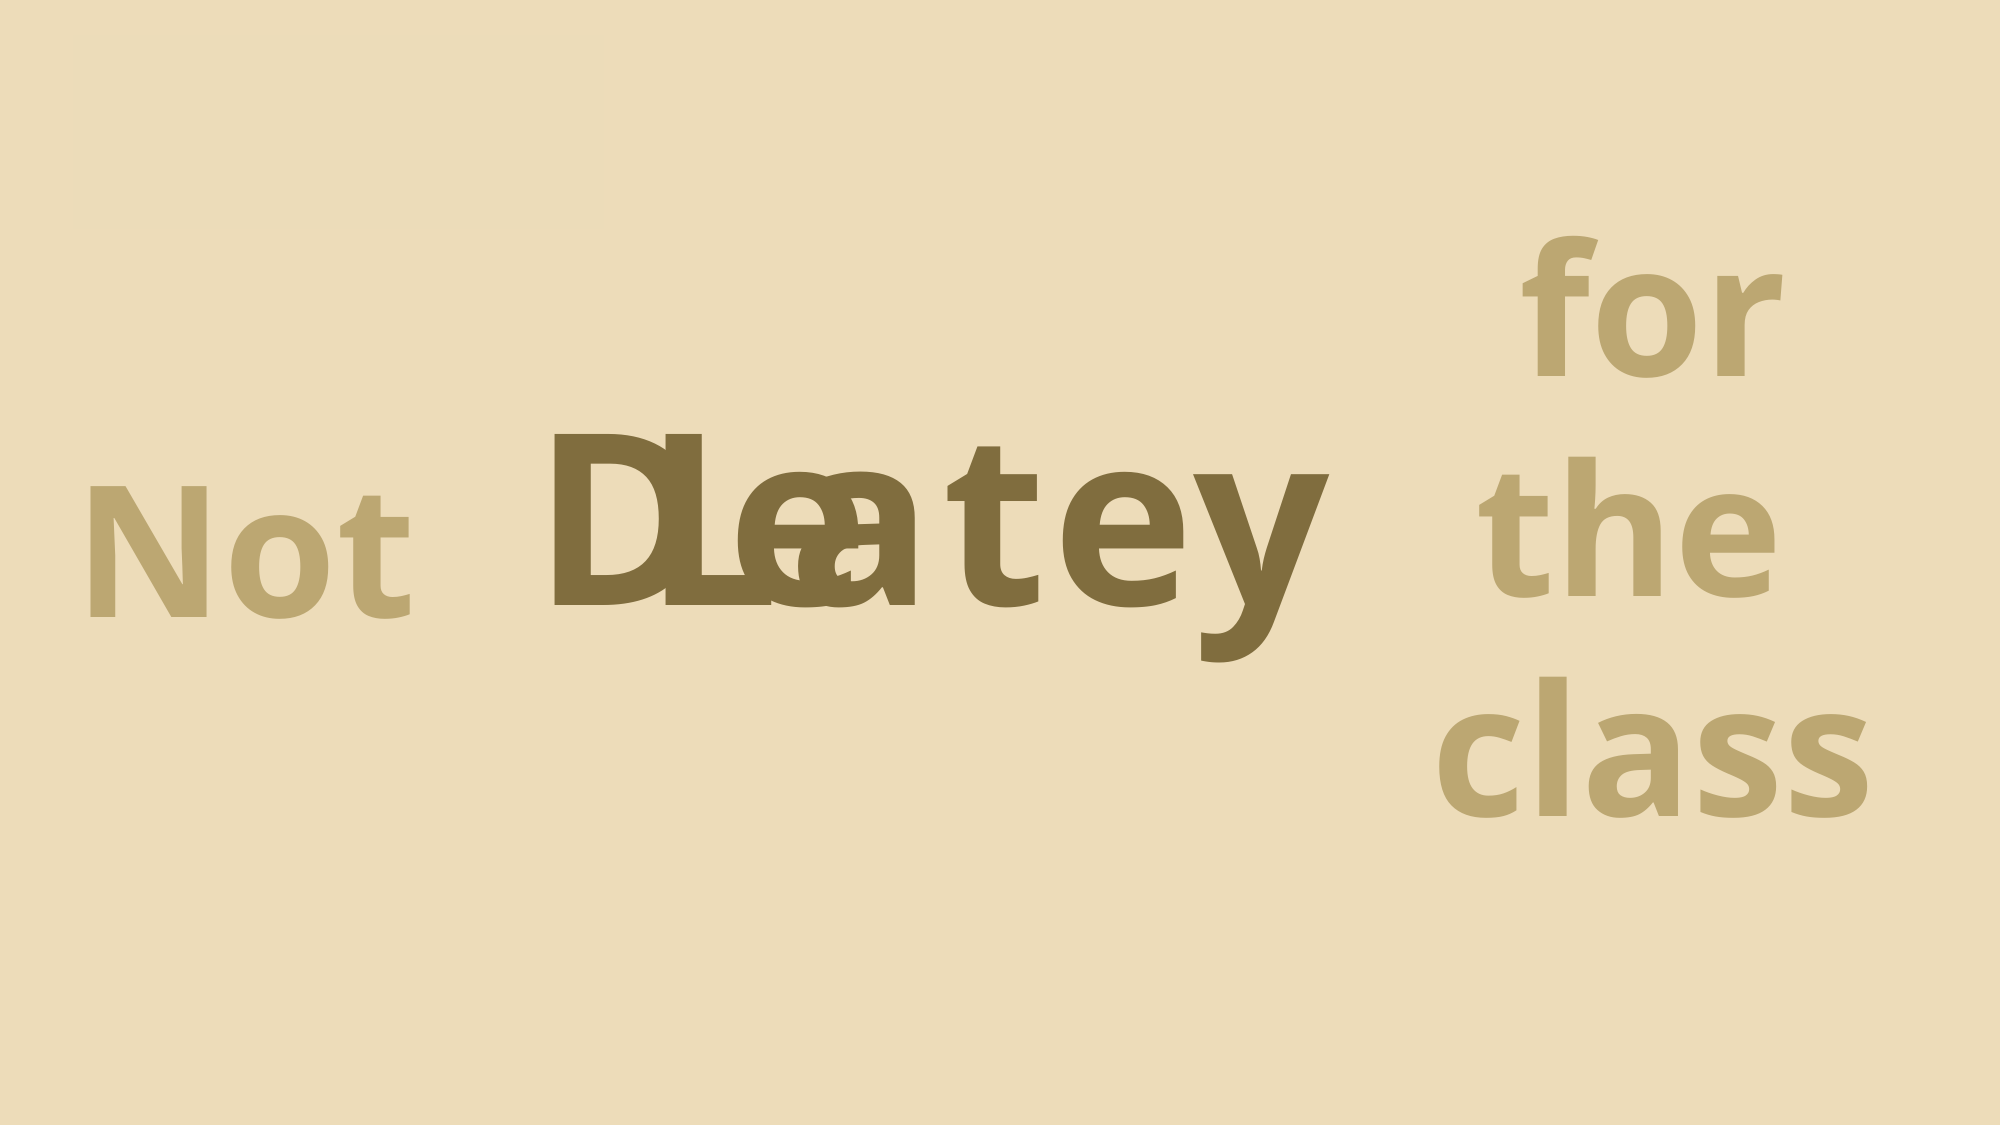

for
the
class
D
L
e
a
t
e
y
Not